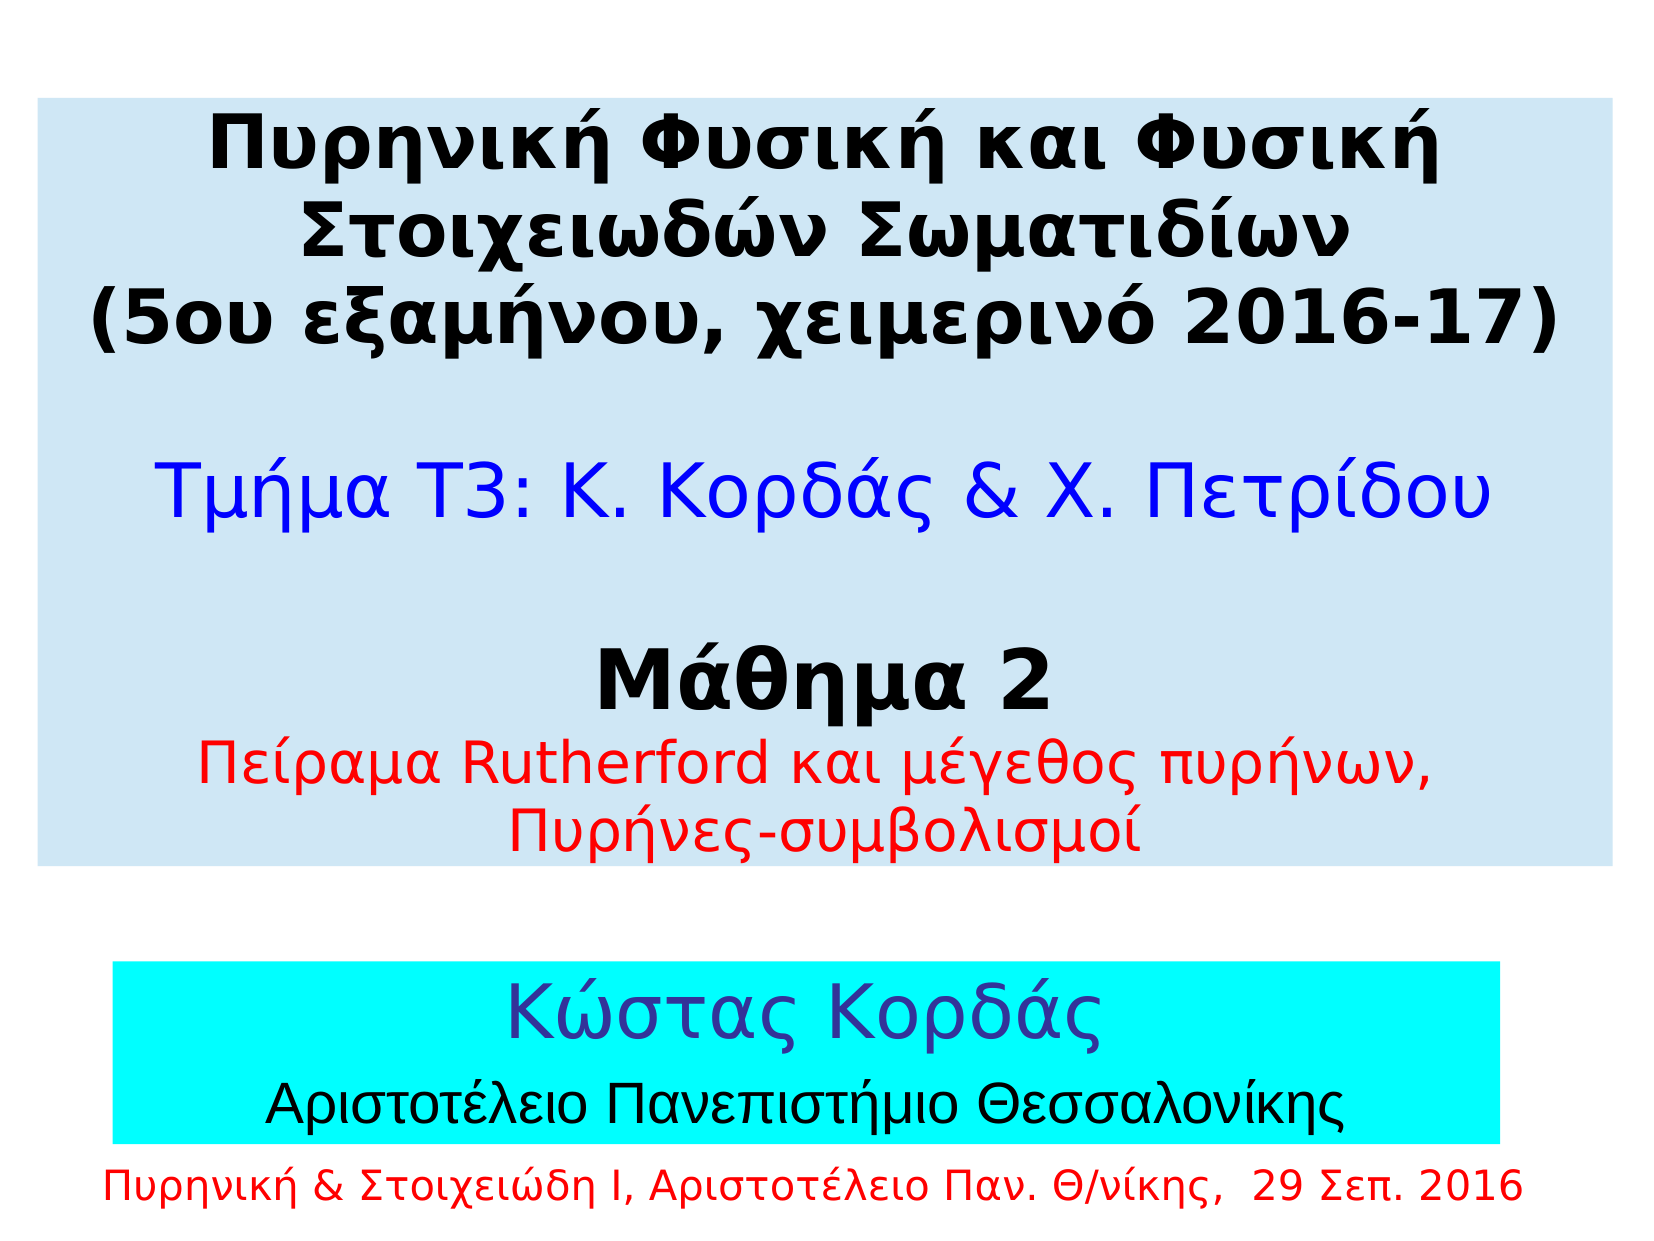

# Πυρηνική Φυσική και Φυσική Στοιχειωδών Σωματιδίων (5ου εξαμήνου, χειμερινό 2016-17) Τμήμα T3: Κ. Κορδάς & Χ. Πετρίδου Μάθημα 2 Πείραμα Rutherford και μέγεθος πυρήνων, Πυρήνες-συμβολισμοί
Κώστας Κορδάς
Αριστοτέλειο Πανεπιστήμιο Θεσσαλονίκης
Πυρηνική & Στοιχειώδη Ι, Αριστοτέλειο Παν. Θ/νίκης, 29 Σεπ. 2016